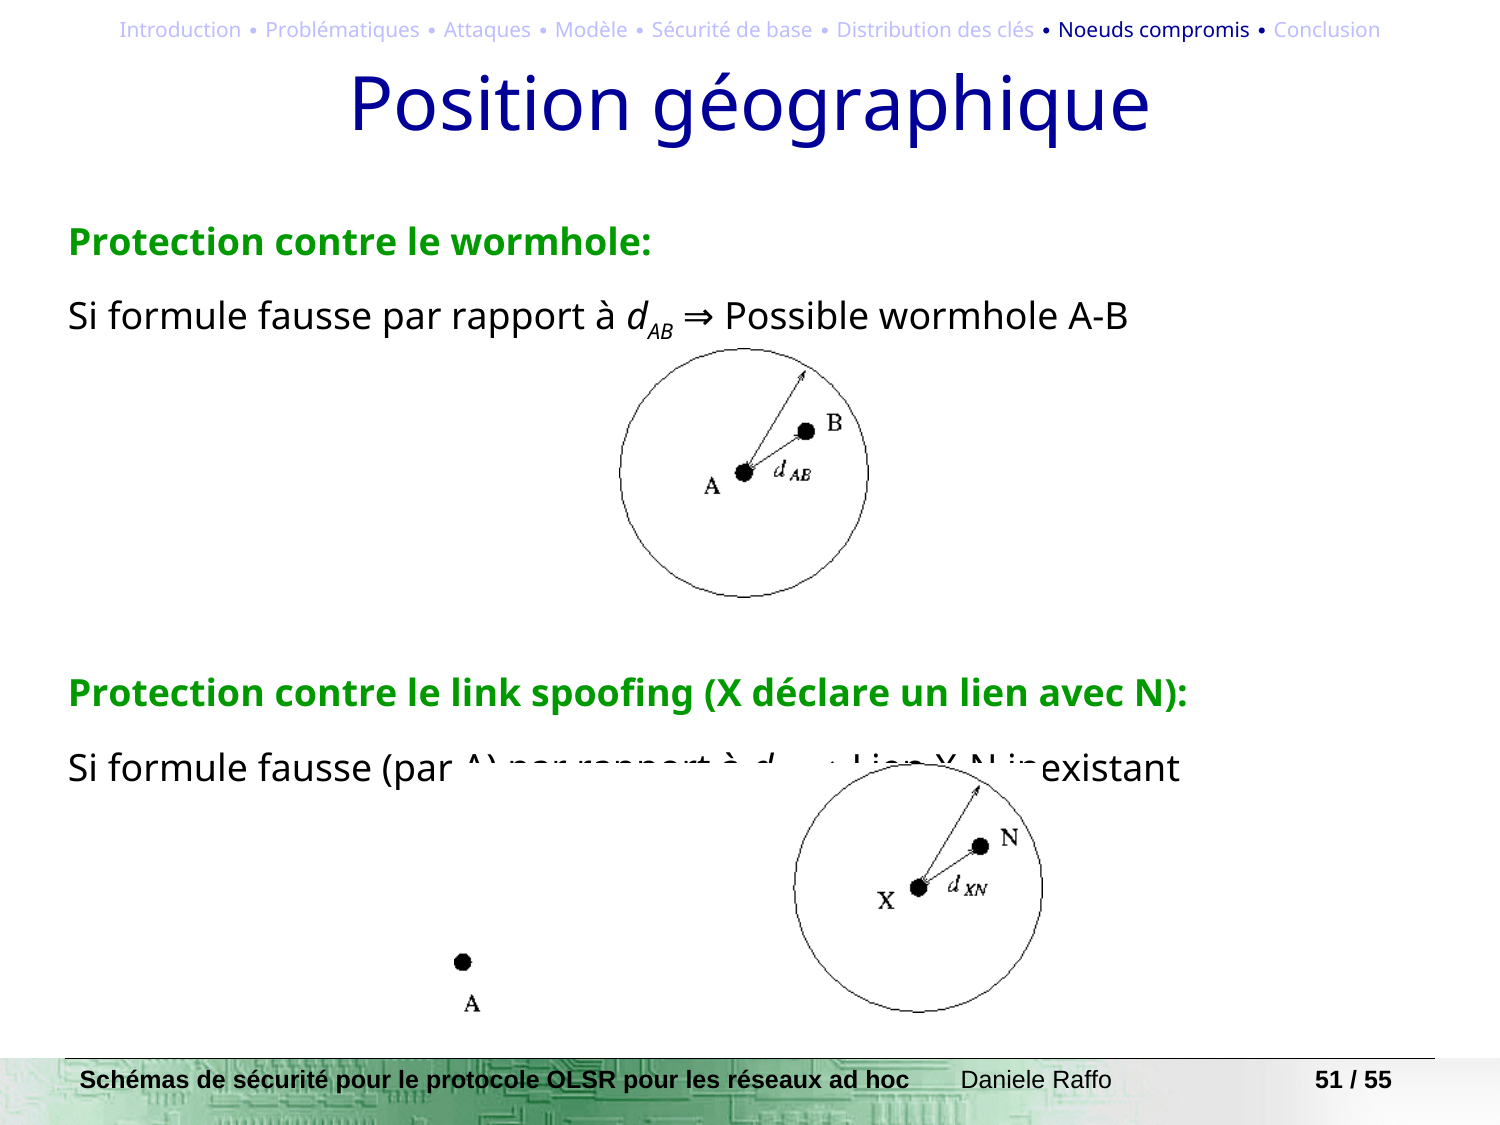

Introduction ∙ Problématiques ∙ Attaques ∙ Modèle ∙ Sécurité de base ∙ Distribution des clés ∙ Noeuds compromis ∙ Conclusion
Position géographique
Protection contre le wormhole:
Si formule fausse par rapport à dAB ⇒ Possible wormhole A-B
Protection contre le link spoofing (X déclare un lien avec N):
Si formule fausse (par A) par rapport à dXN ⇒ Lien X-N inexistant
51
Schémas de sécurité pour le protocole OLSR pour les réseaux ad hoc Daniele Raffo